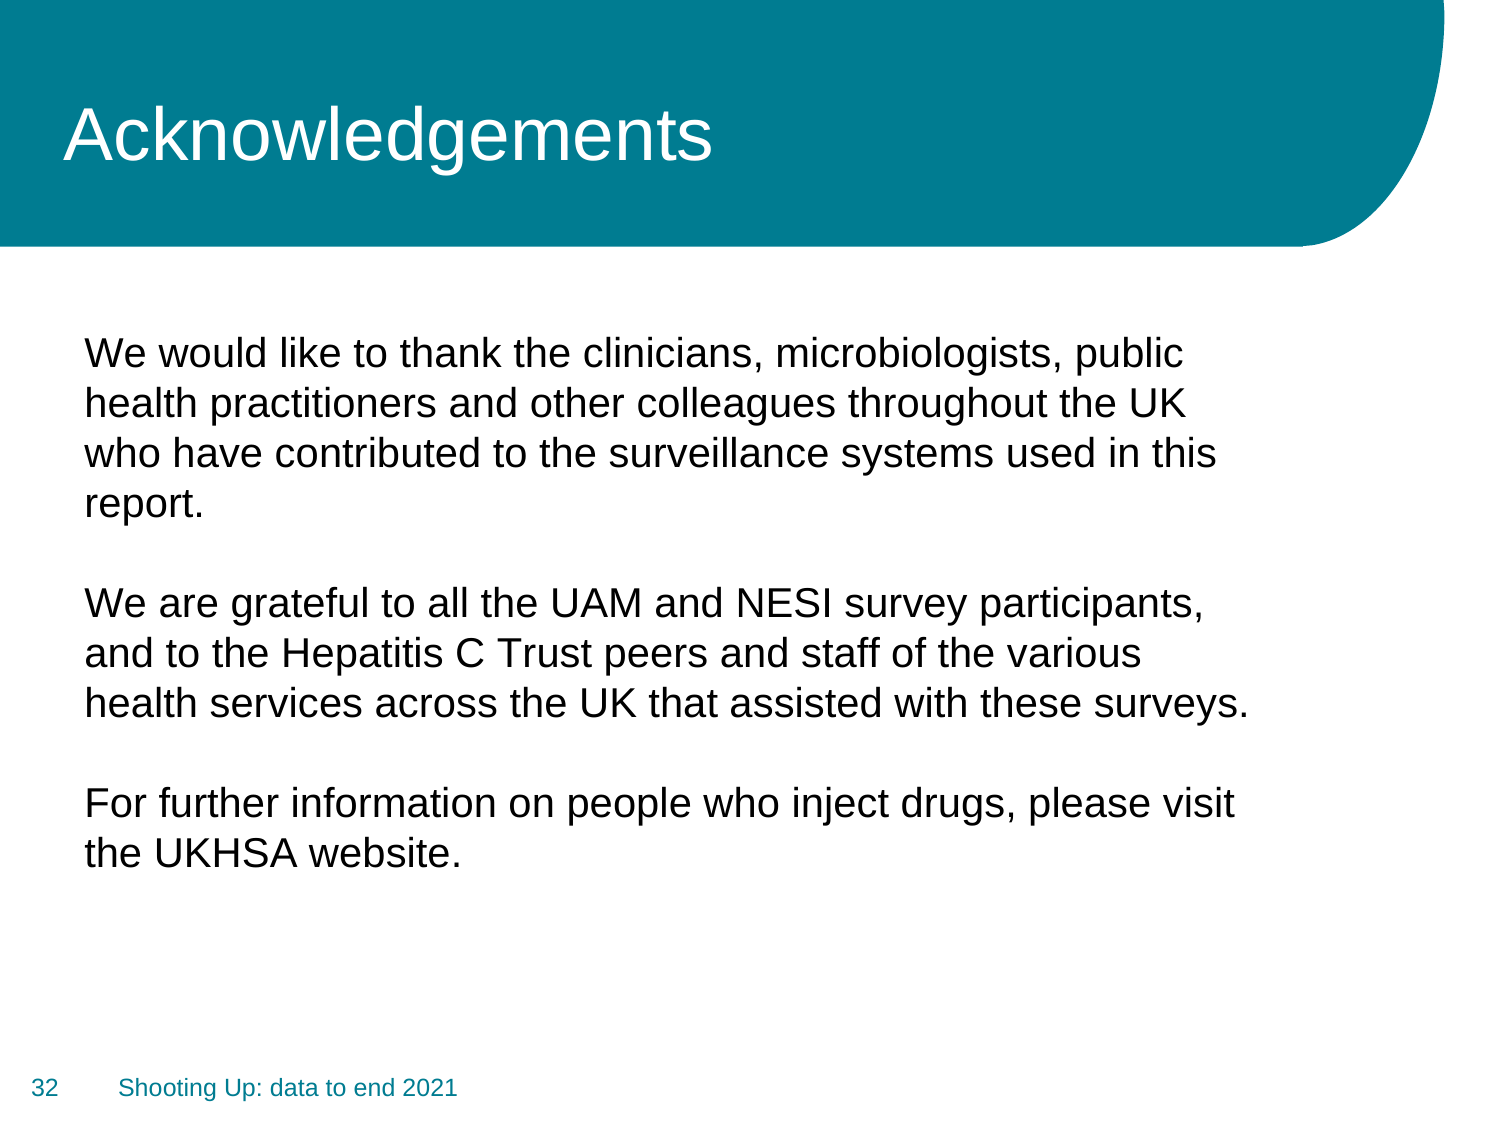

# Acknowledgements
We would like to thank the clinicians, microbiologists, public health practitioners and other colleagues throughout the UK who have contributed to the surveillance systems used in this report.
We are grateful to all the UAM and NESI survey participants, and to the Hepatitis C Trust peers and staff of the various health services across the UK that assisted with these surveys.
For further information on people who inject drugs, please visit the UKHSA website.
Shooting Up: data to end 2021